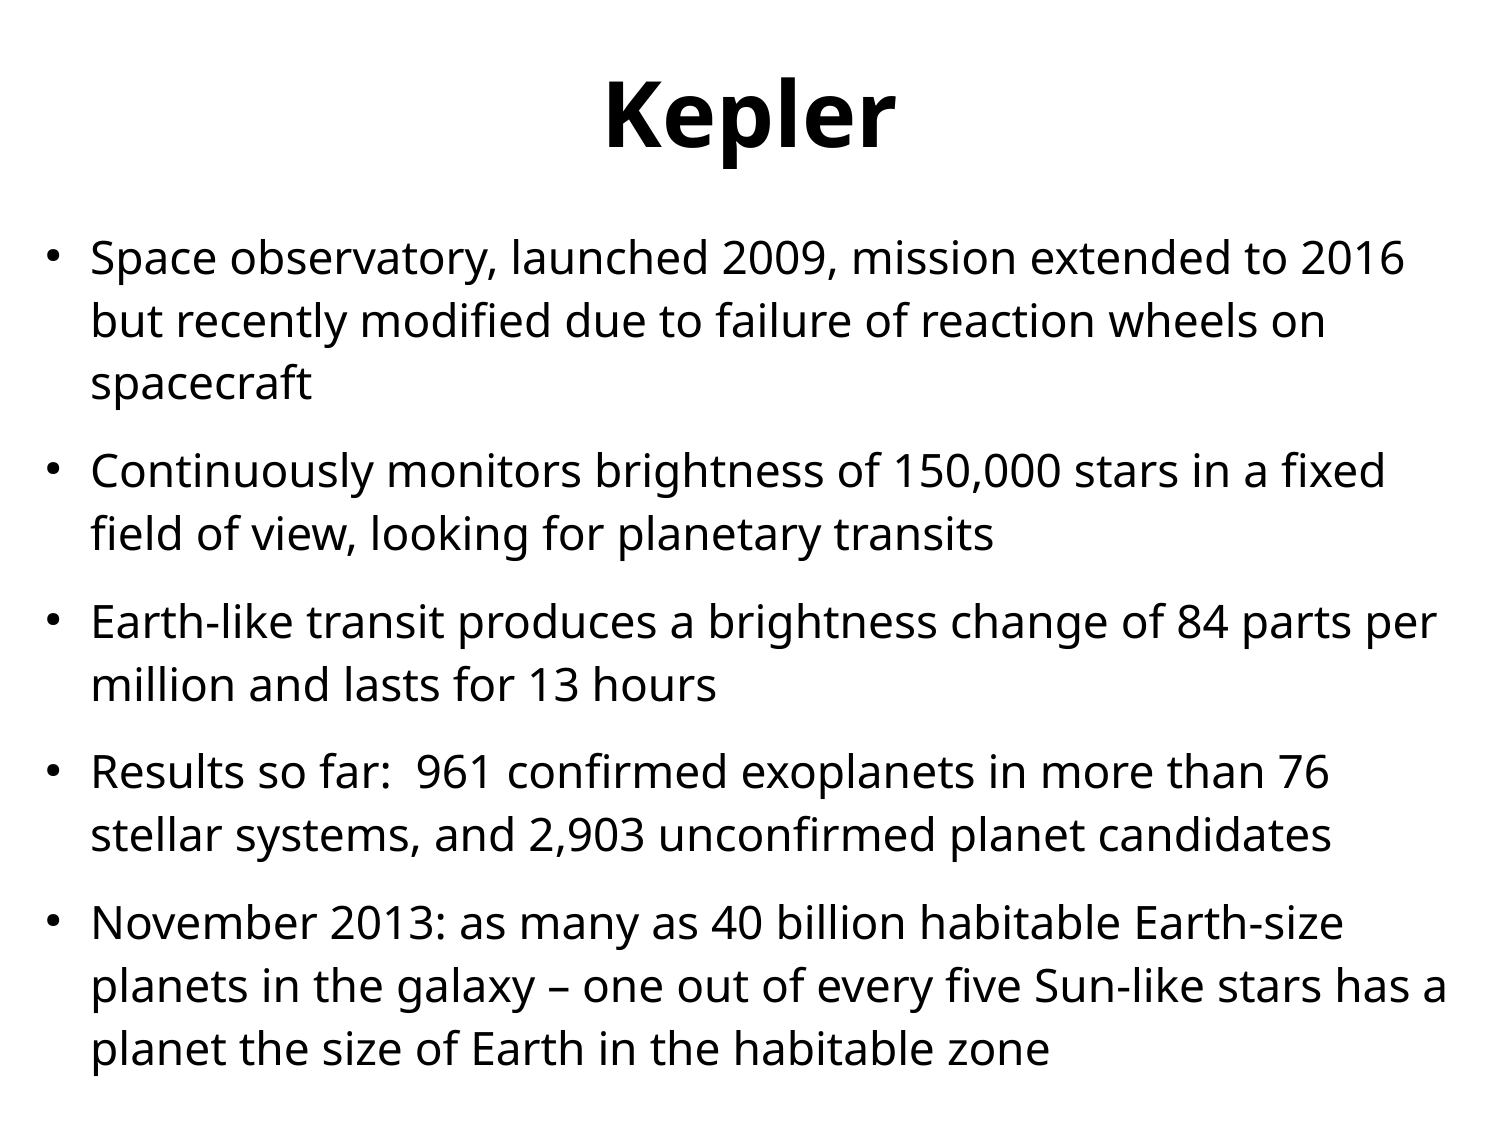

# Kepler
Space observatory, launched 2009, mission extended to 2016 but recently modified due to failure of reaction wheels on spacecraft
Continuously monitors brightness of 150,000 stars in a fixed field of view, looking for planetary transits
Earth-like transit produces a brightness change of 84 parts per million and lasts for 13 hours
Results so far: 961 confirmed exoplanets in more than 76 stellar systems, and 2,903 unconfirmed planet candidates
November 2013: as many as 40 billion habitable Earth-size planets in the galaxy – one out of every five Sun-like stars has a planet the size of Earth in the habitable zone